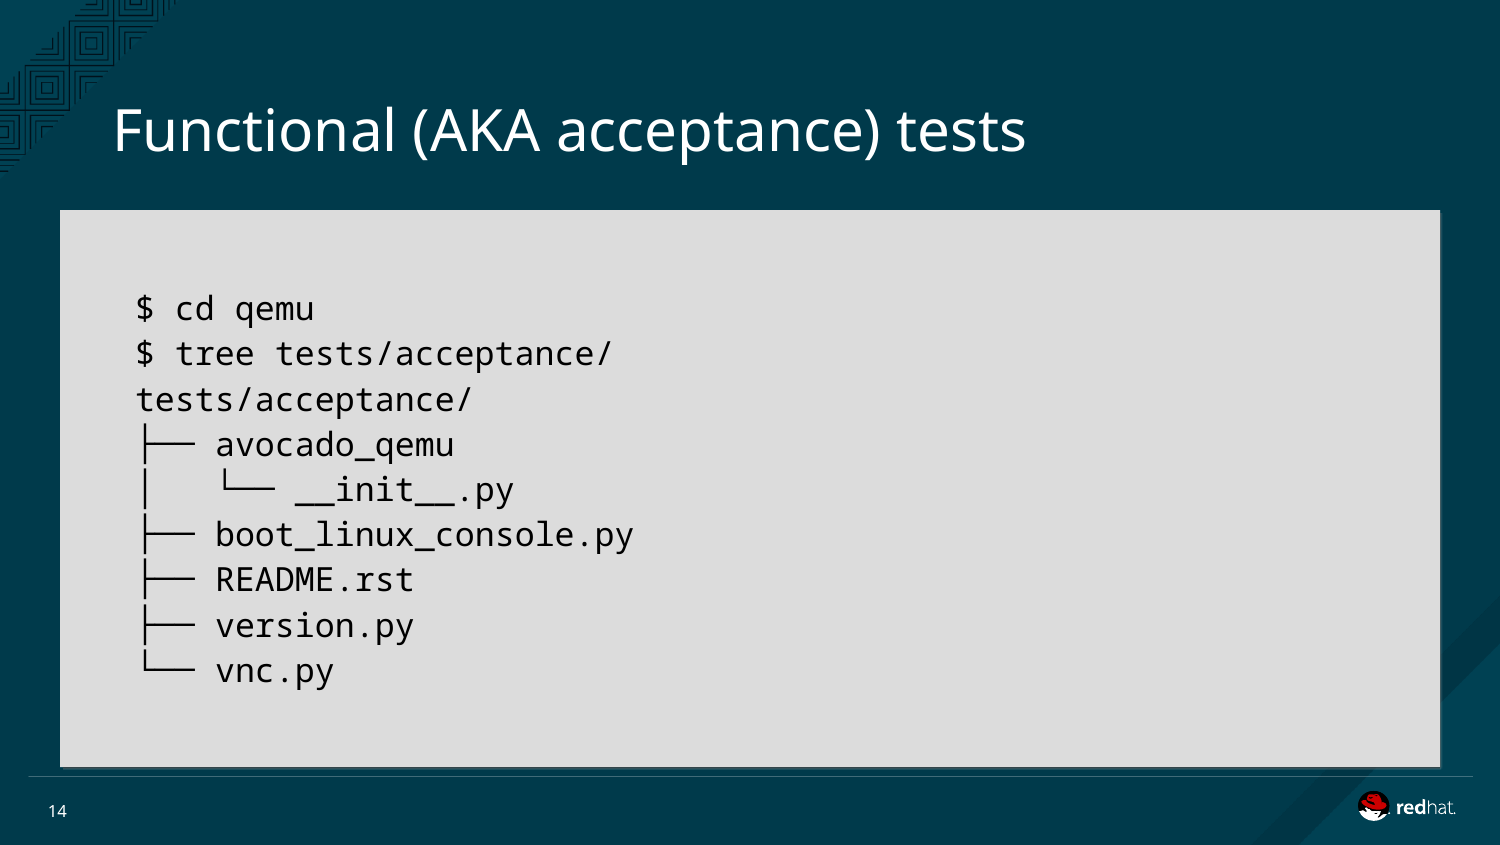

# Functional (AKA acceptance) tests
$ cd qemu
$ tree tests/acceptance/
tests/acceptance/
├── avocado_qemu
│   └── __init__.py
├── boot_linux_console.py
├── README.rst
├── version.py
└── vnc.py
14